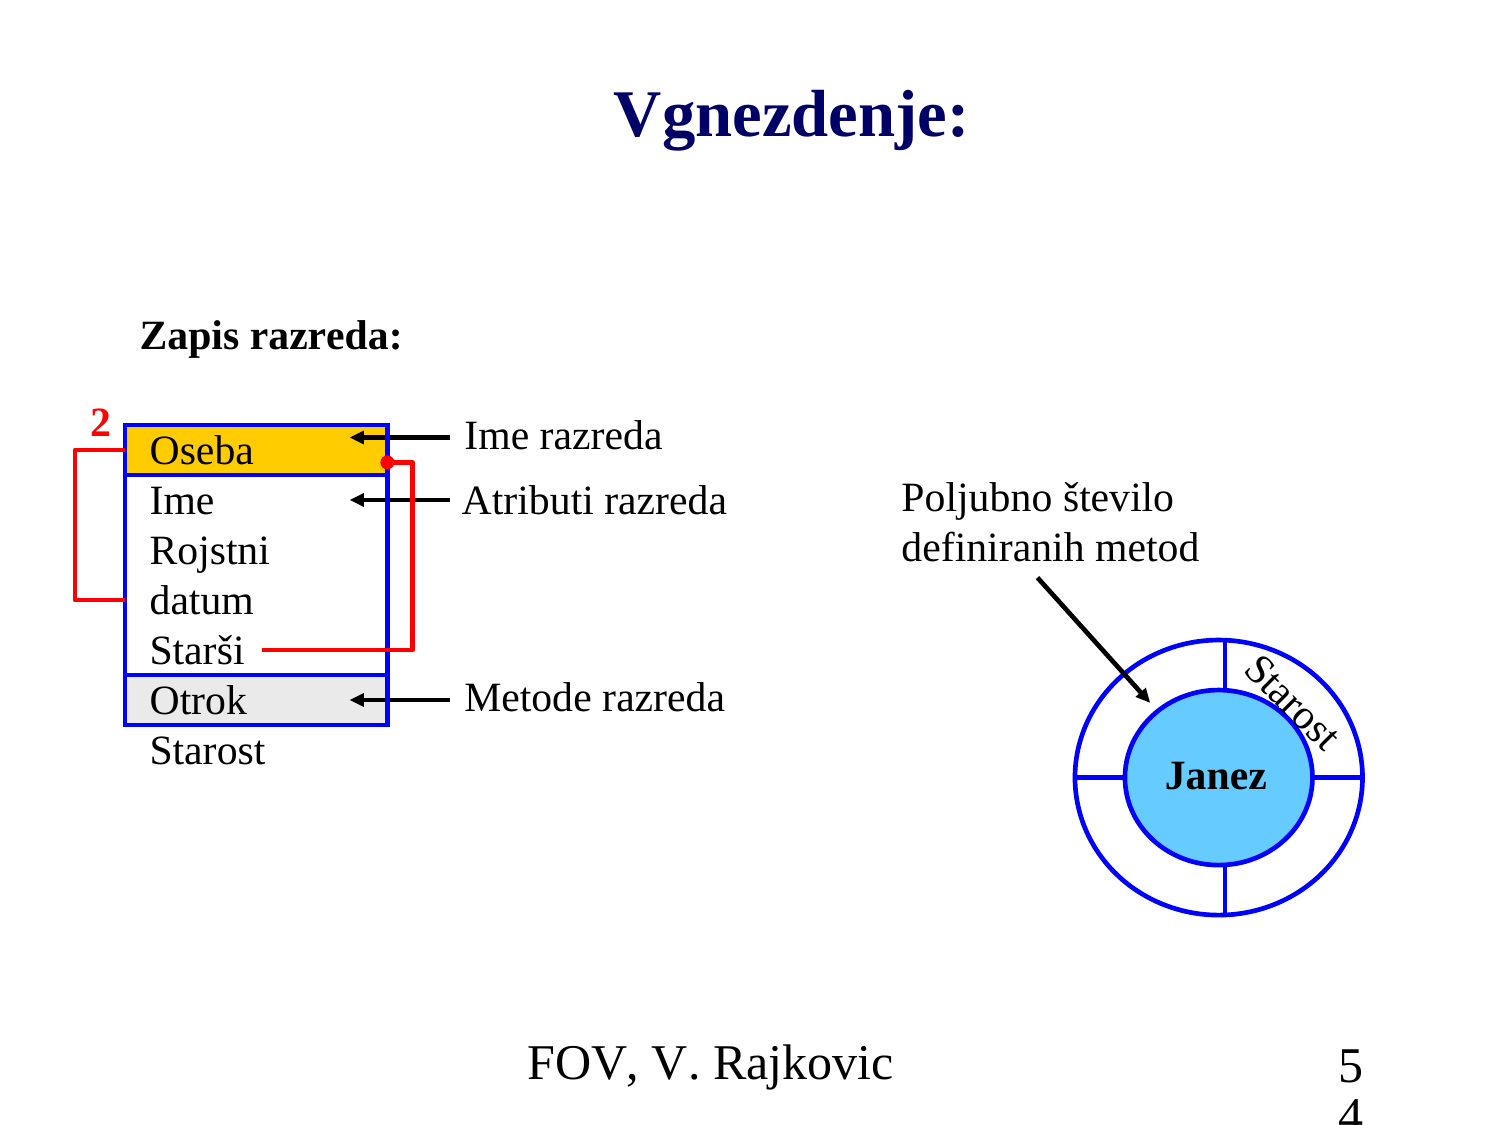

Vgnezdenje:
Zapis razreda:
2
Ime razreda
Oseba
Ime
Rojstni datum
Starši
Otrok
Starost
Atributi razreda
Metode razreda
Poljubno število
definiranih metod
Starost
Janez
FOV, V. Rajkovic
54